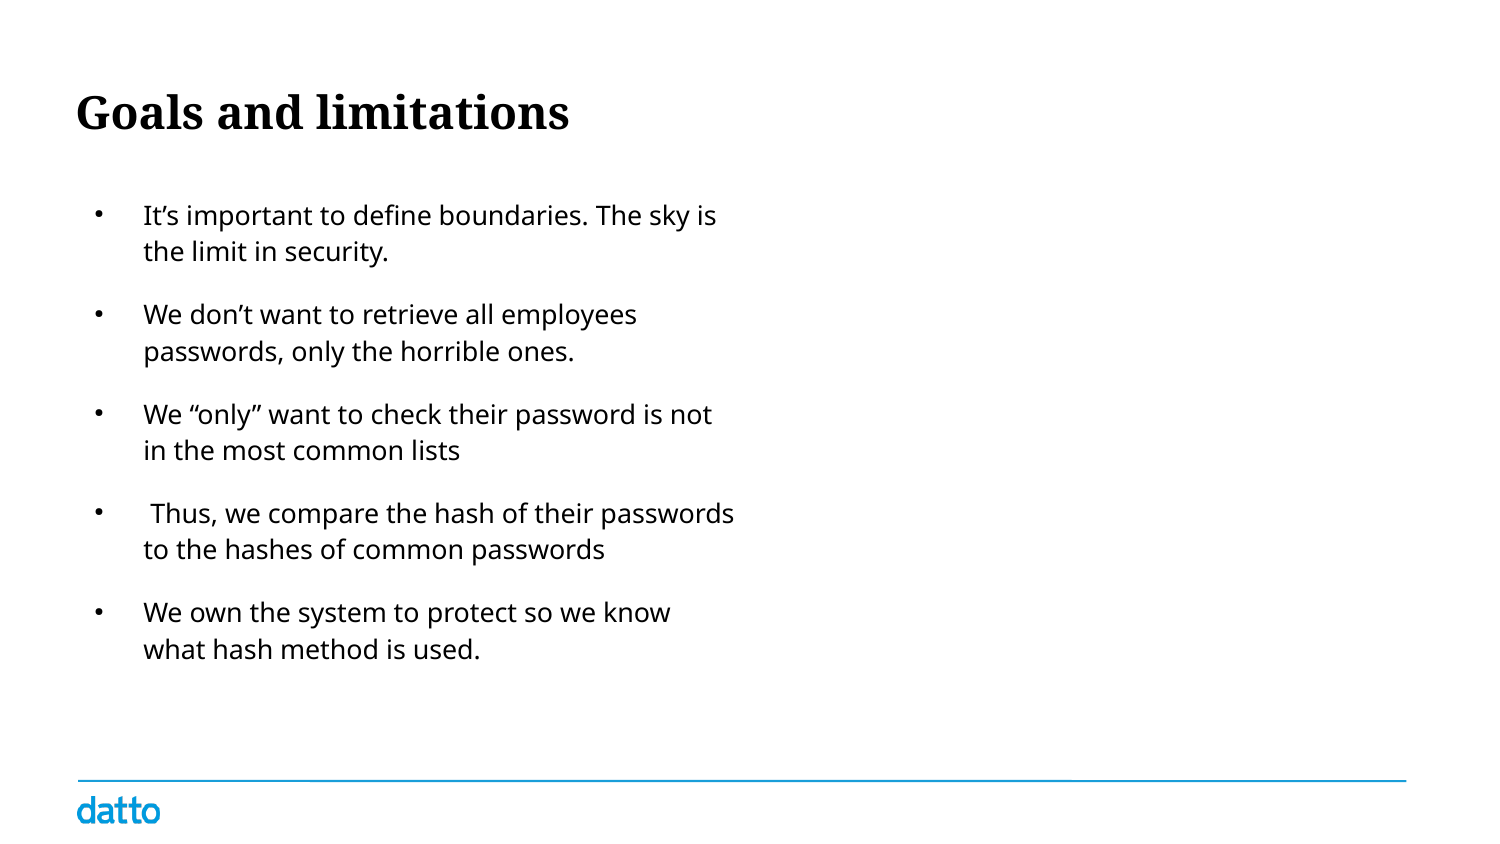

# Goals and limitations
It’s important to define boundaries. The sky is the limit in security.
We don’t want to retrieve all employees passwords, only the horrible ones.
We “only” want to check their password is not in the most common lists
 Thus, we compare the hash of their passwords to the hashes of common passwords
We own the system to protect so we know what hash method is used.